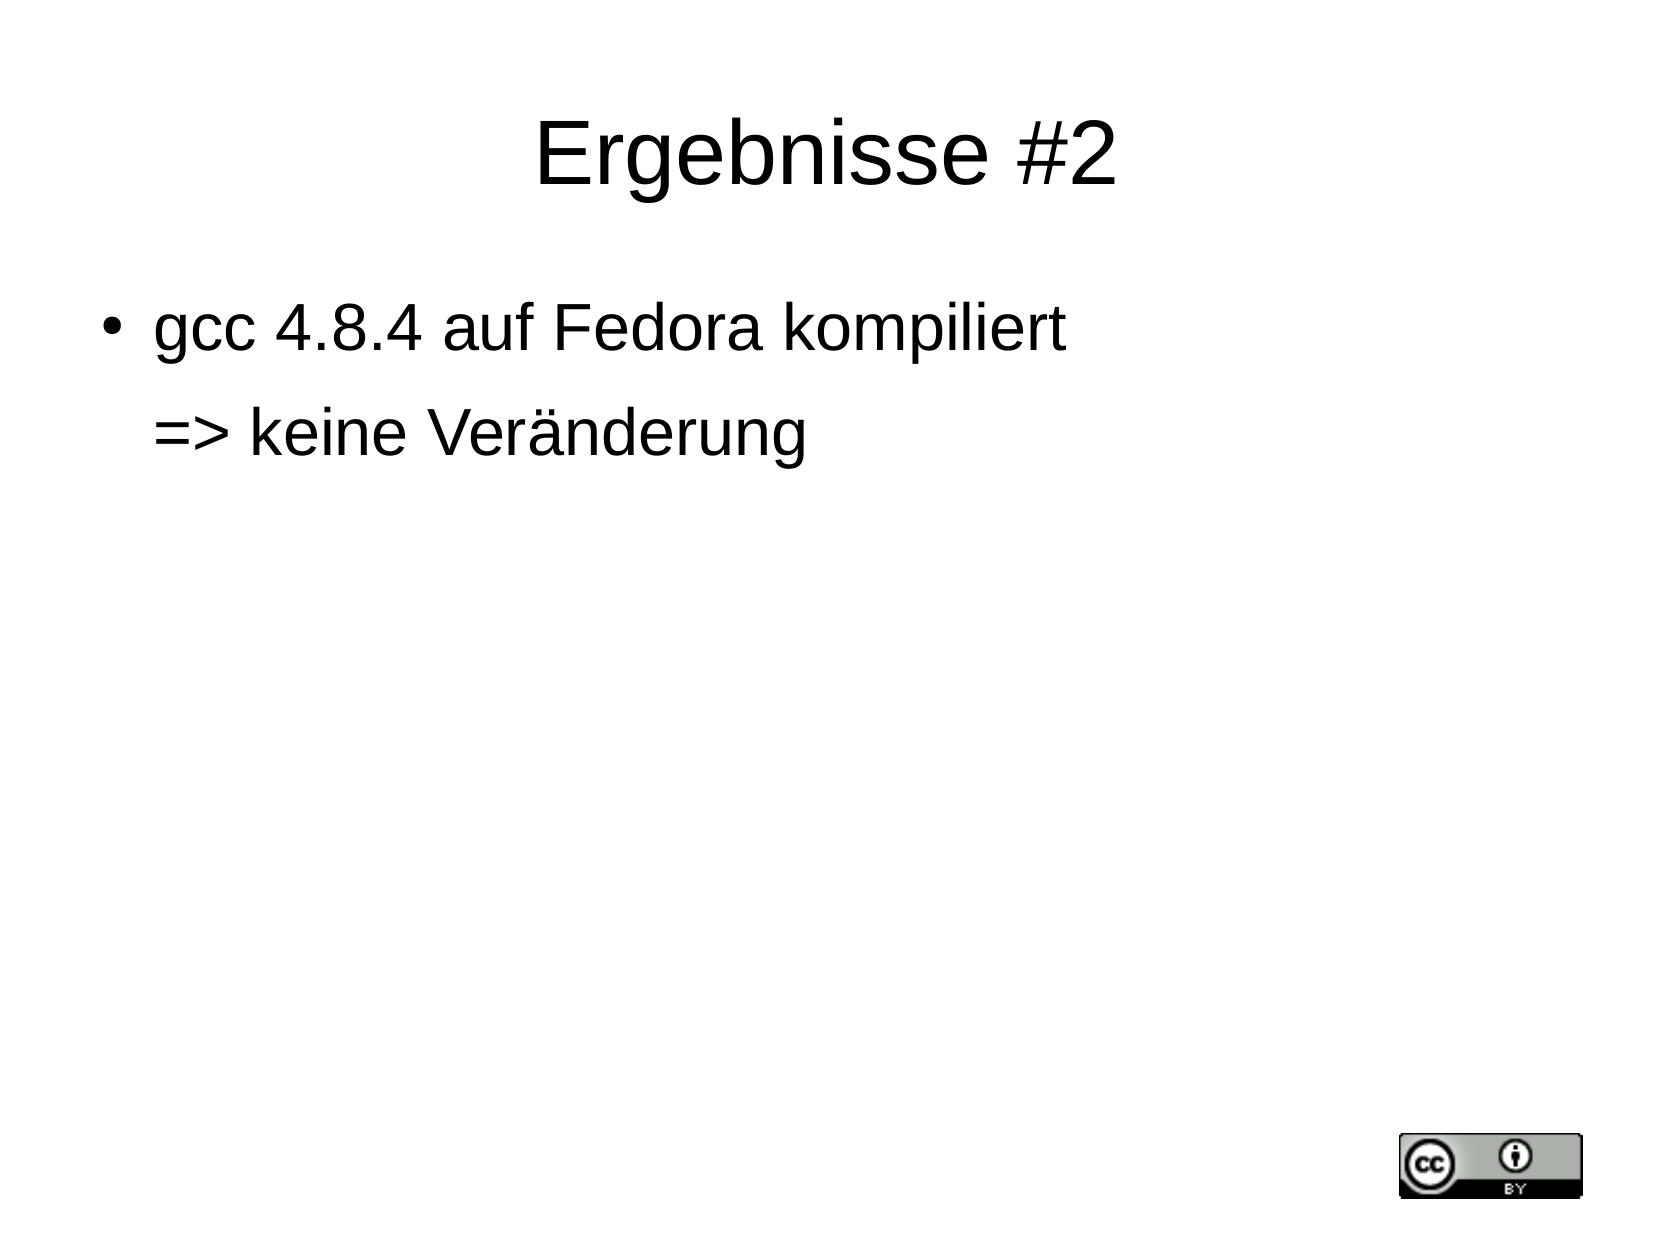

# Ergebnisse #2
gcc 4.8.4 auf Fedora kompiliert
=> keine Veränderung